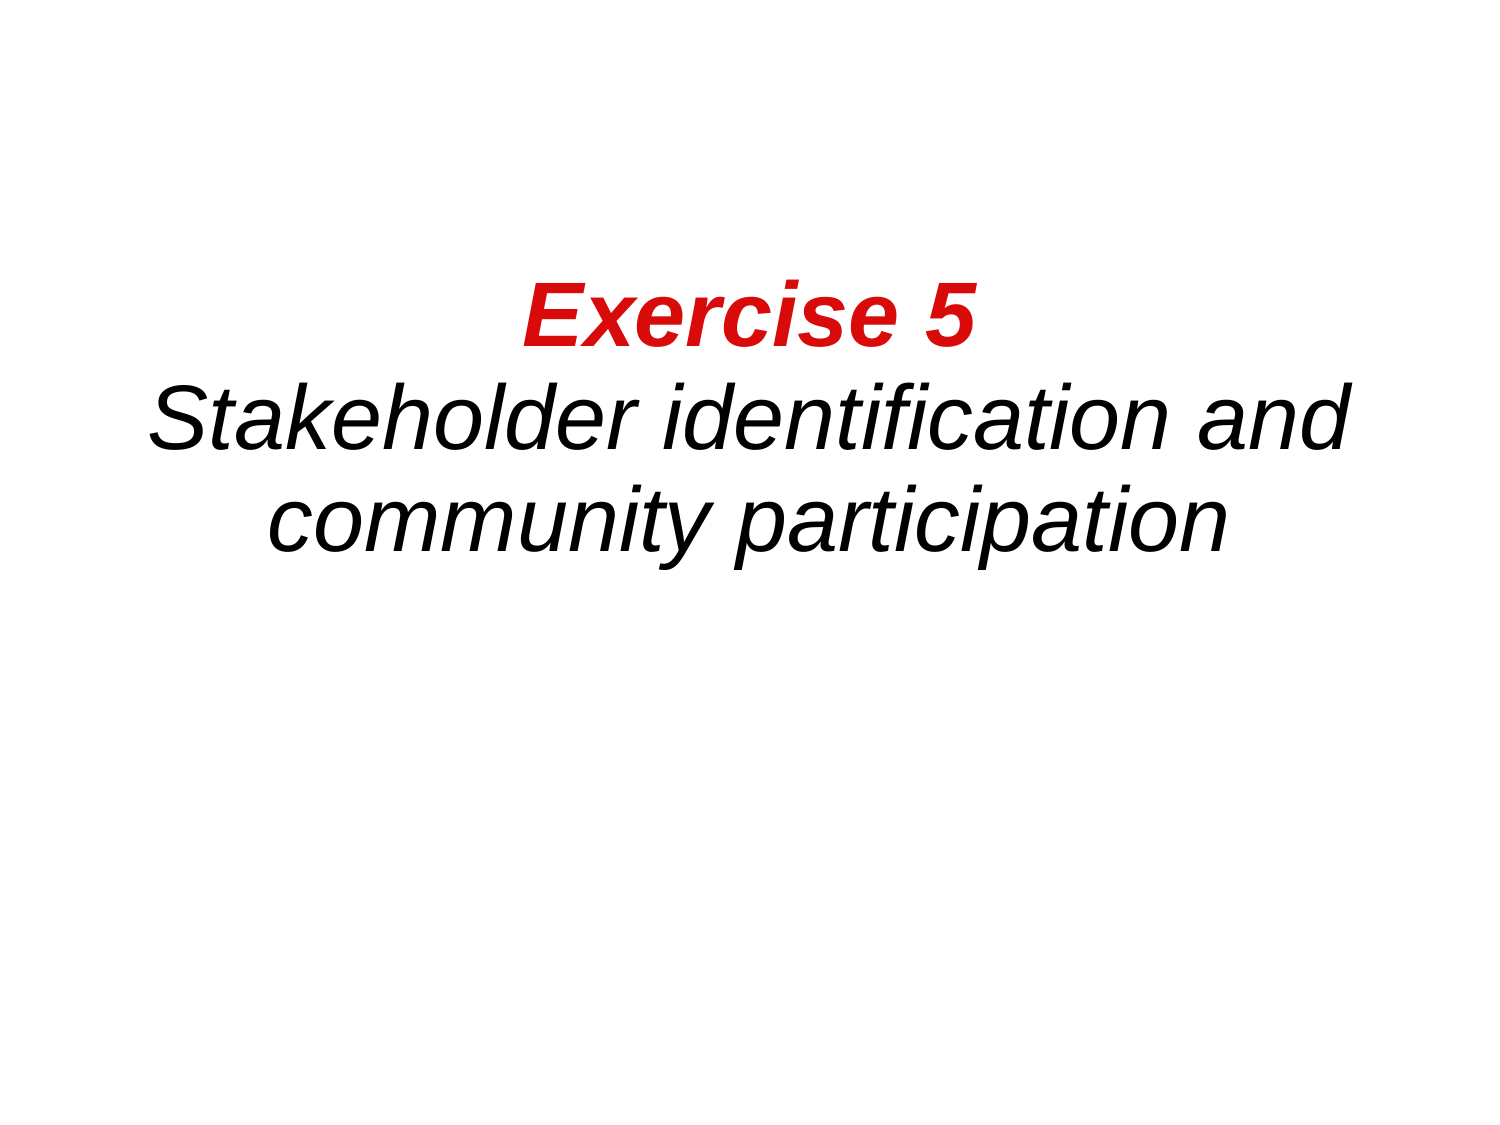

# Exercise 5 Stakeholder identification and community participation